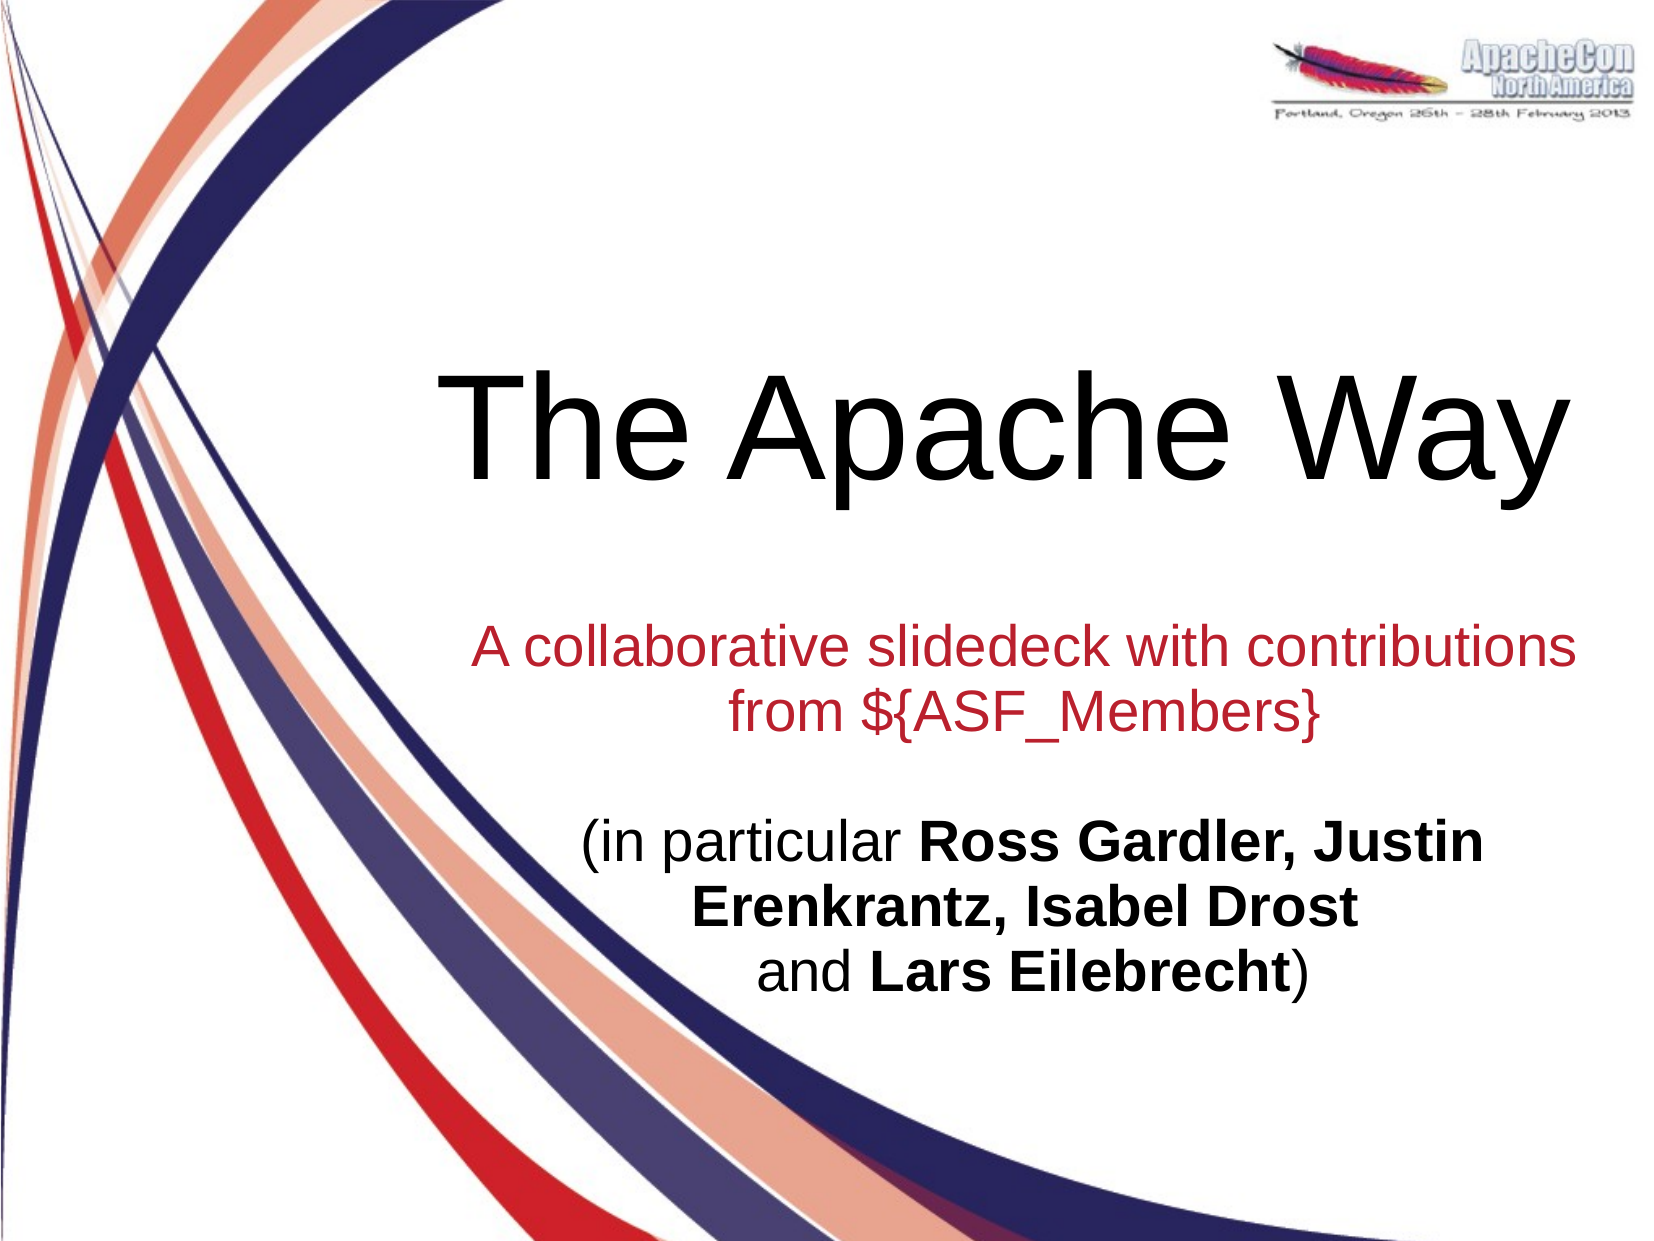

# The Apache Way
A collaborative slidedeck with contributions
from ${ASF_Members}
(in particular Ross Gardler, Justin Erenkrantz, Isabel Drost
and Lars Eilebrecht)